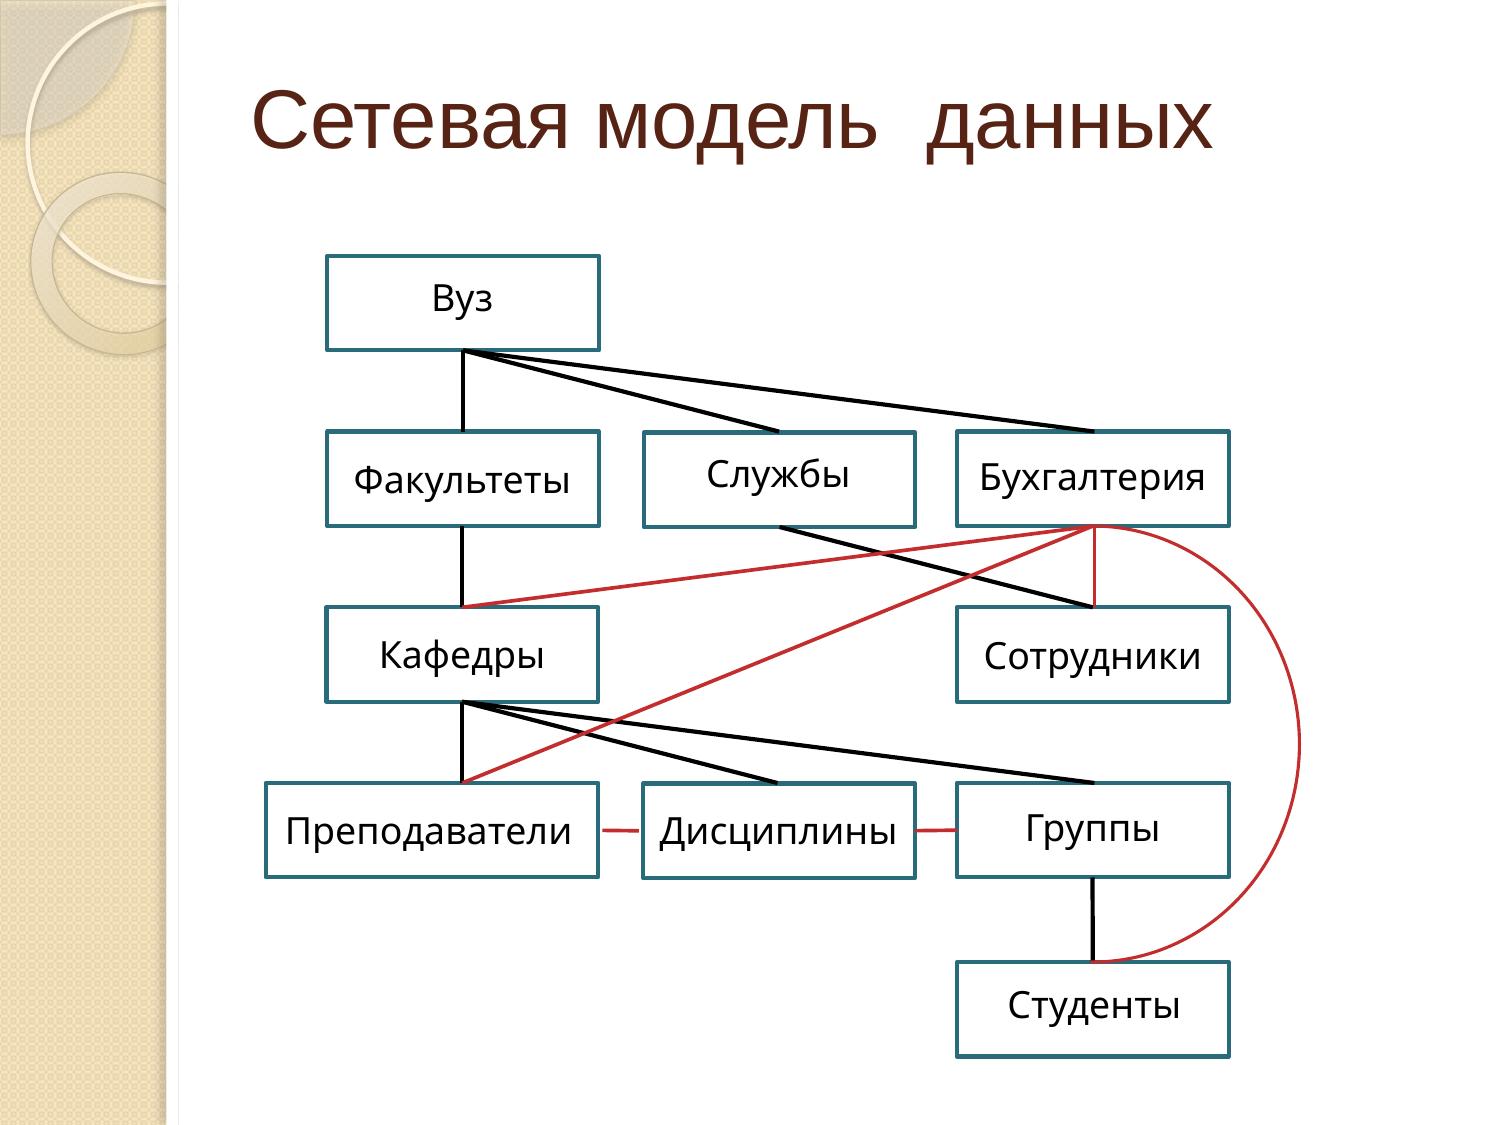

# Сетевая модель данных
Вуз
Службы
Бухгалтерия
Факультеты
Кафедры
Сотрудники
Группы
Преподаватели
Дисциплины
Студенты